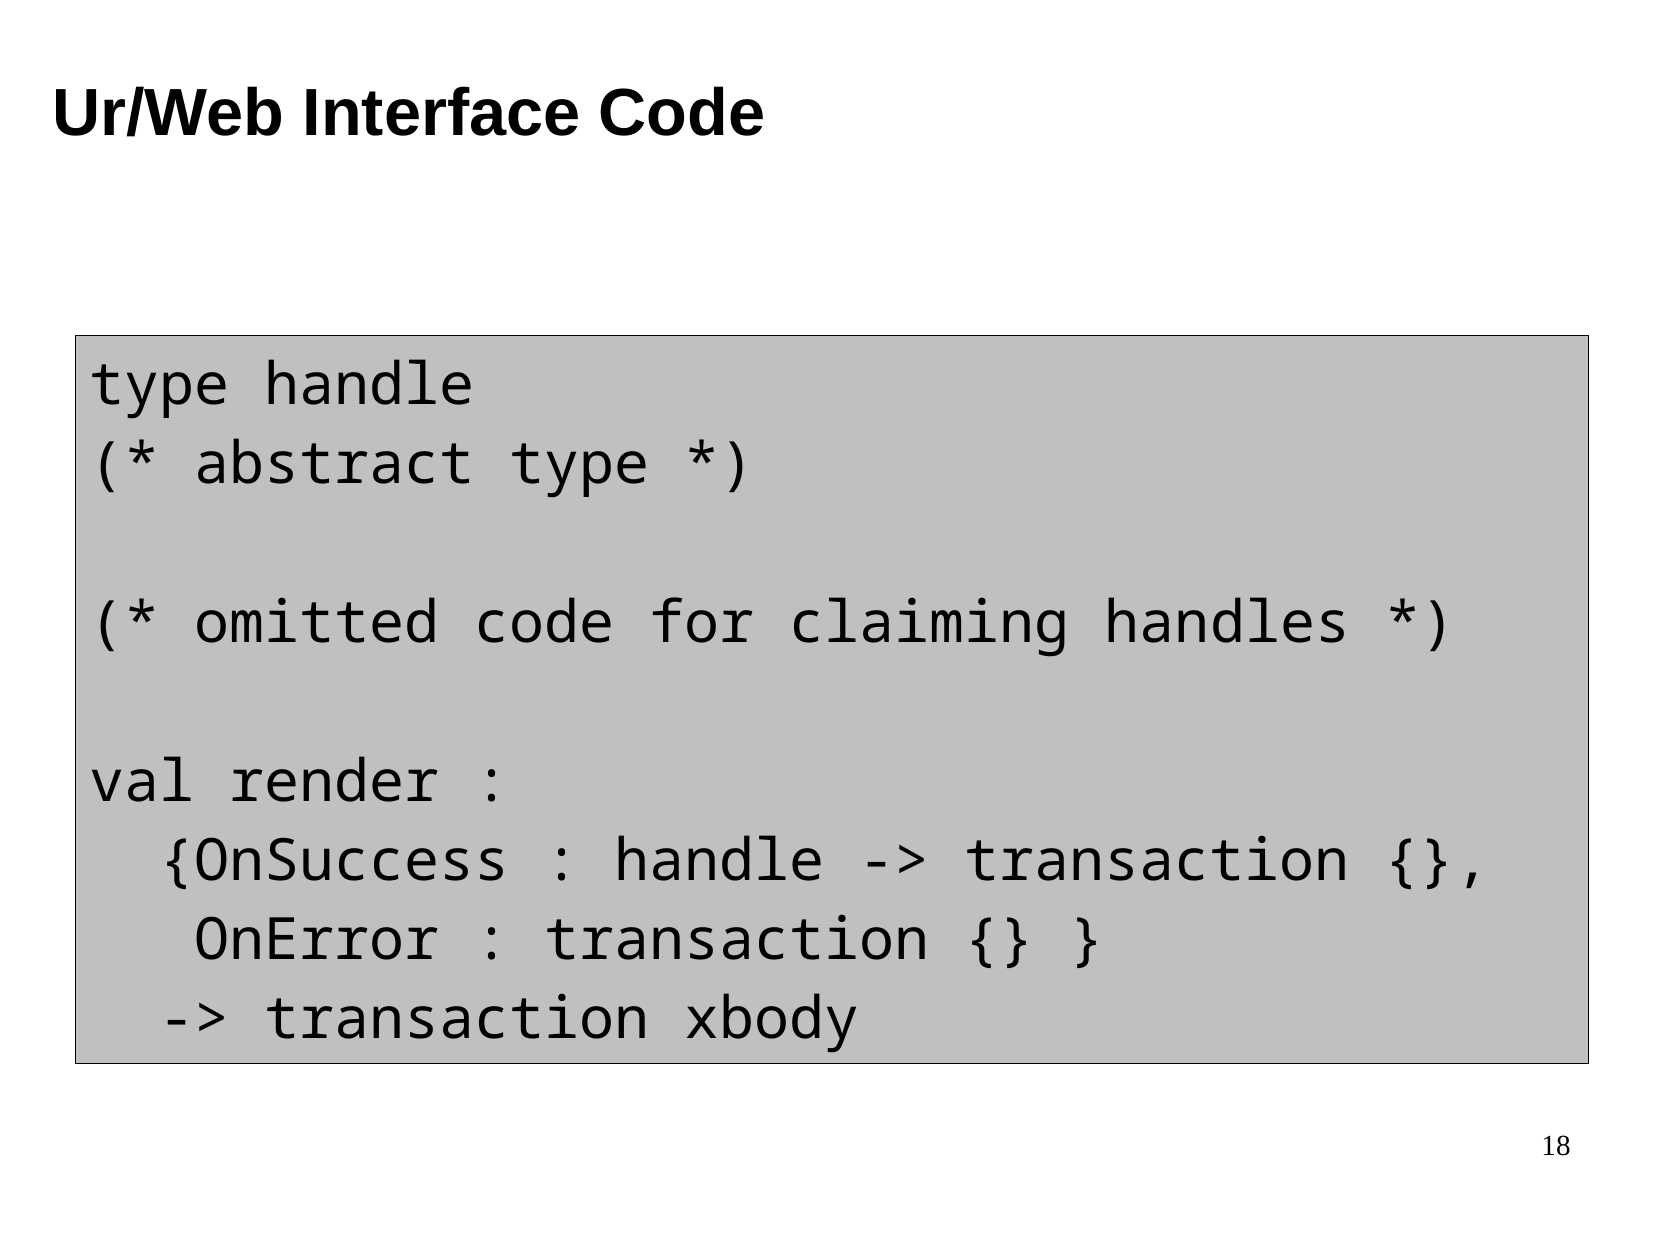

Ur/Web Interface Code
type handle
(* abstract type *)
(* omitted code for claiming handles *)
val render :
 {OnSuccess : handle -> transaction {},
 OnError : transaction {} }
 -> transaction xbody
18